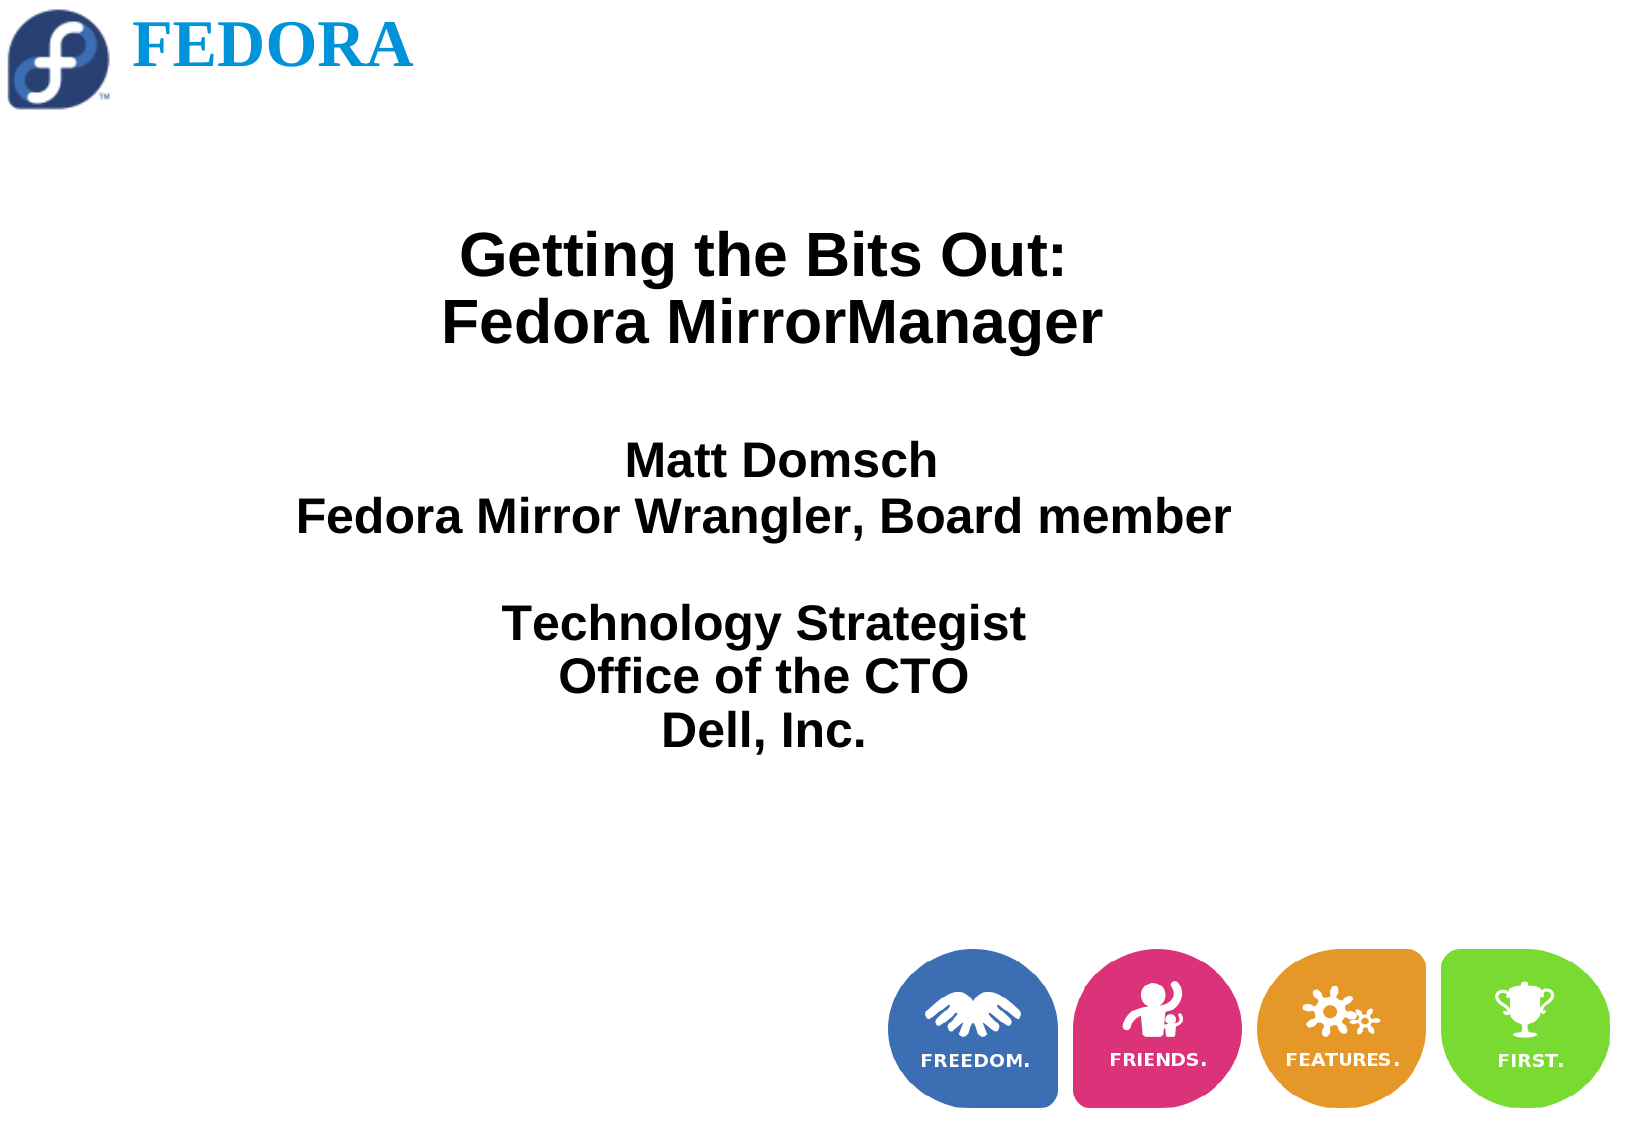

# Getting the Bits Out: Fedora MirrorManager Matt Domsch Fedora Mirror Wrangler, Board member Technology Strategist Office of the CTO Dell, Inc.